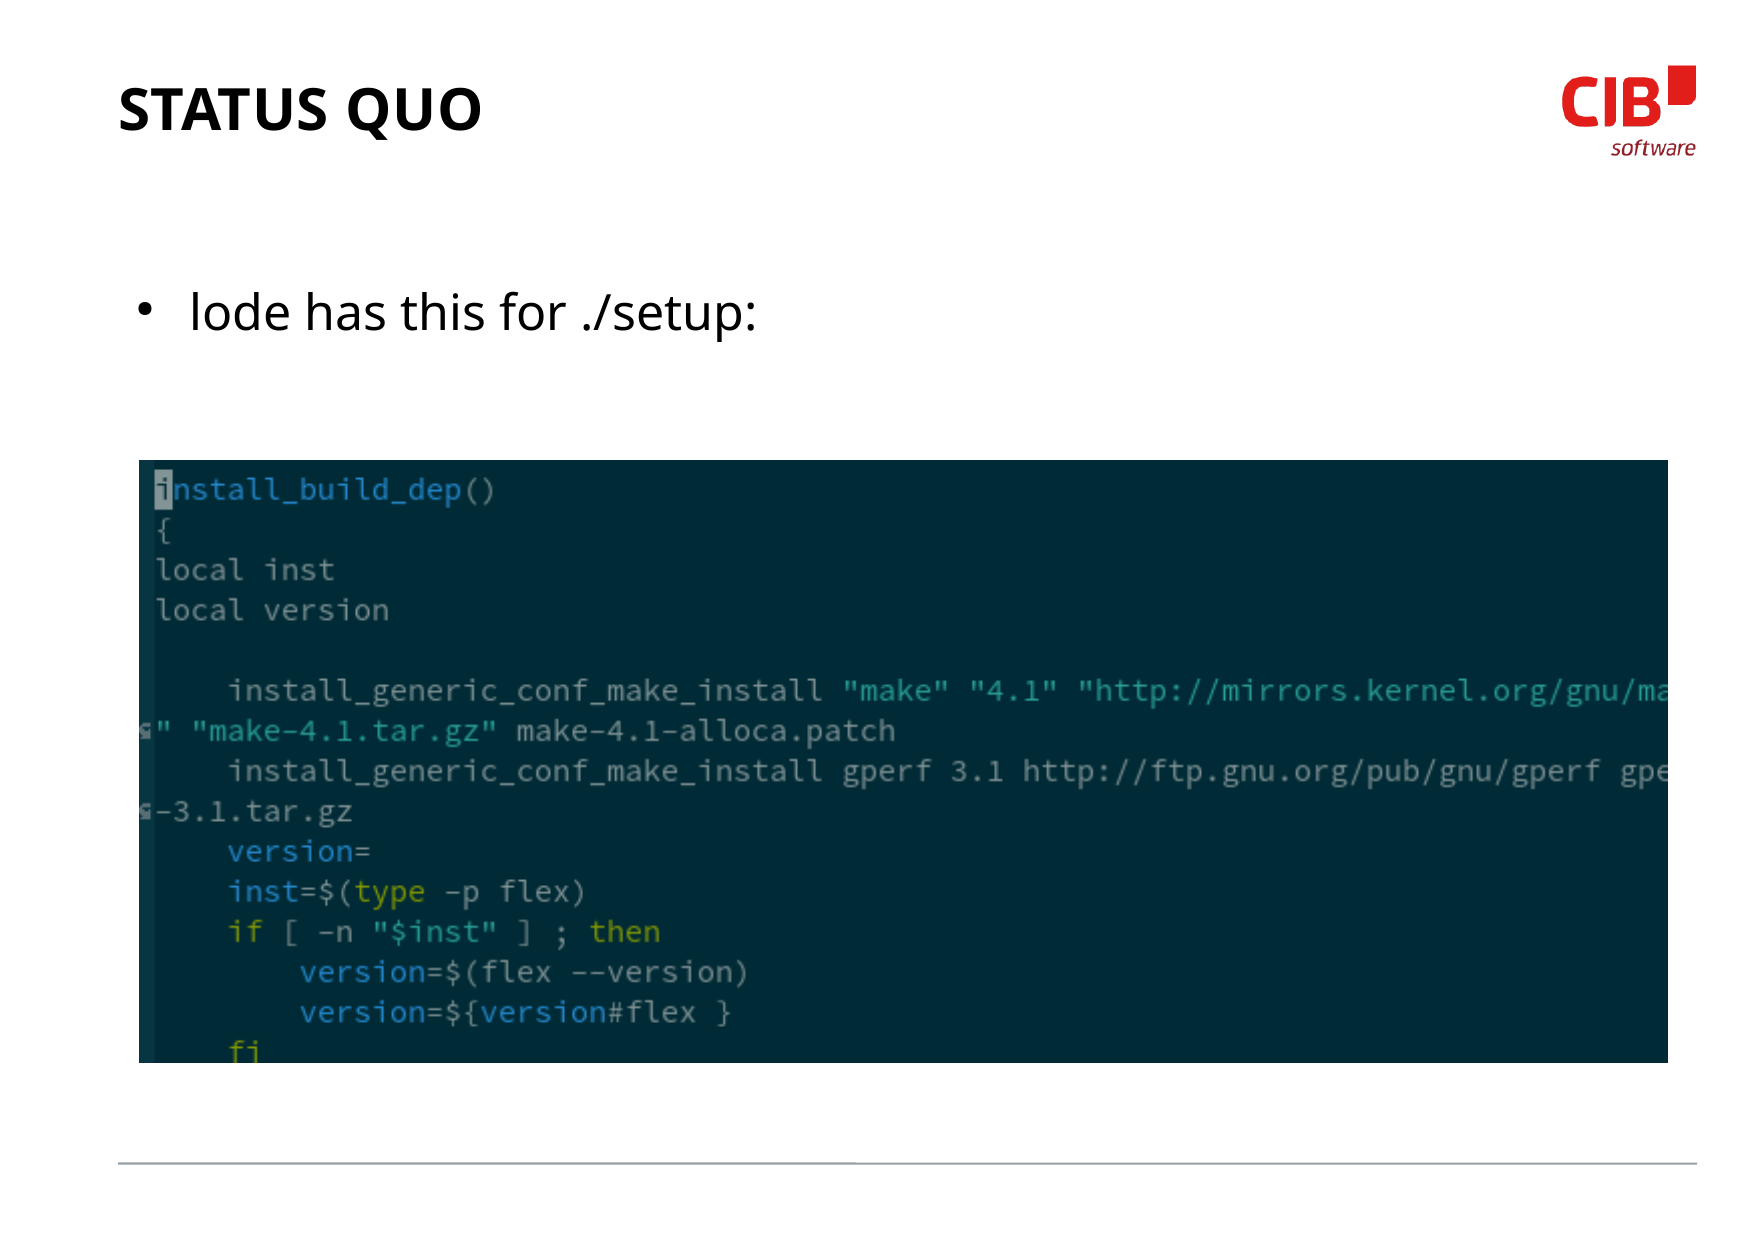

# Status Quo
lode has this for ./setup: